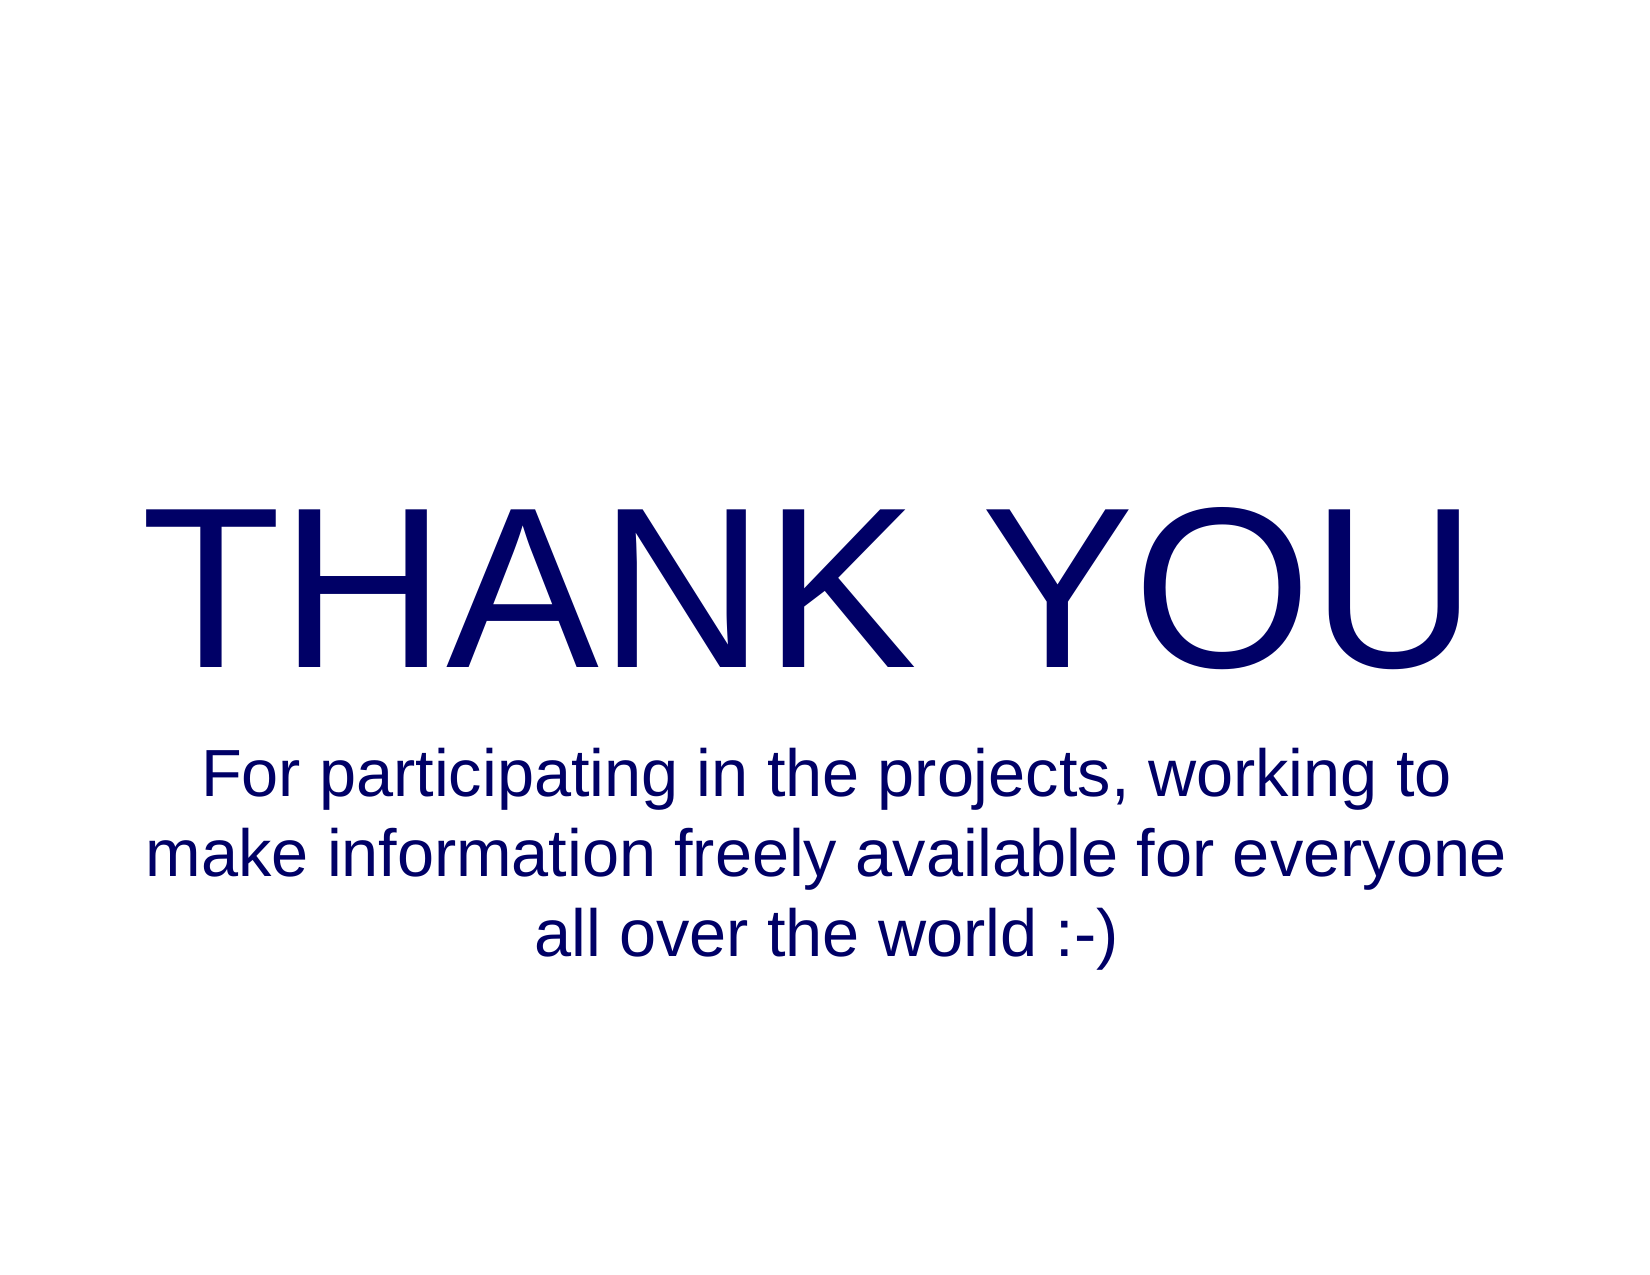

THANK YOU
For participating in the projects, working to make information freely available for everyone all over the world :-)